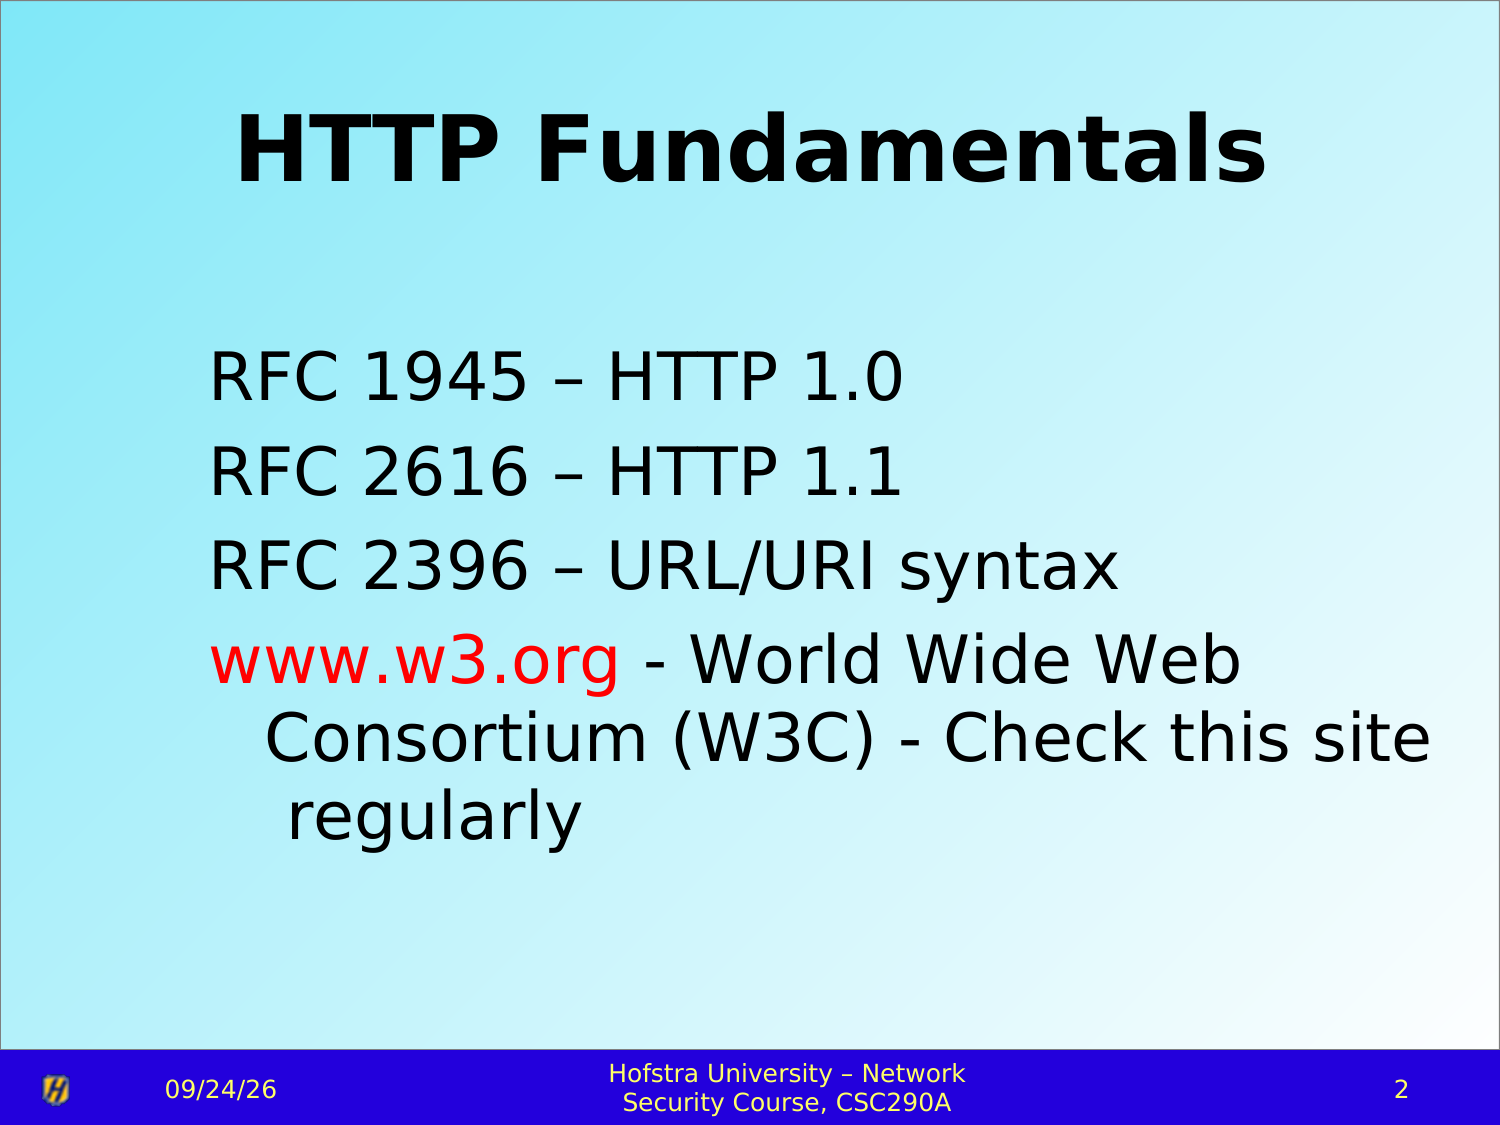

# HTTP Fundamentals
RFC 1945 – HTTP 1.0
RFC 2616 – HTTP 1.1
RFC 2396 – URL/URI syntax
www.w3.org - World Wide Web Consortium (W3C) - Check this site regularly
2